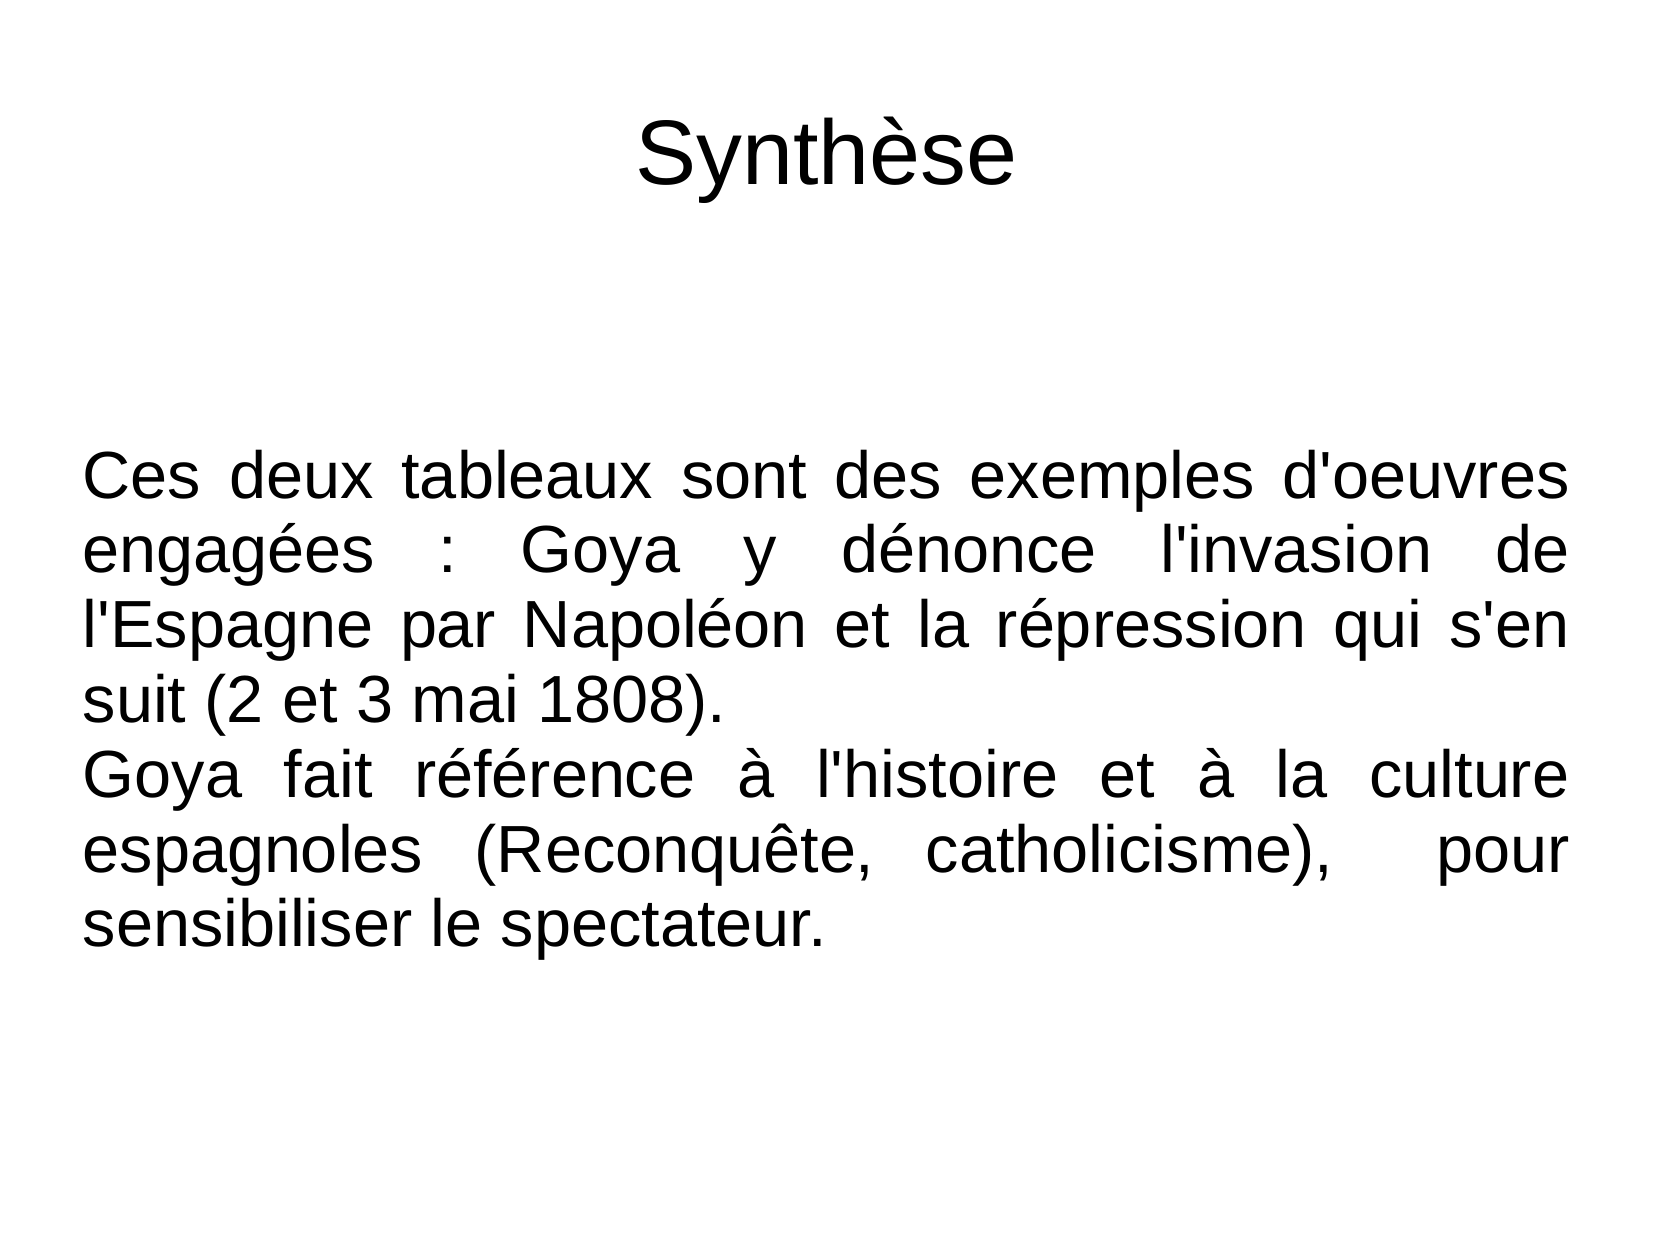

# Synthèse
Ces deux tableaux sont des exemples d'oeuvres engagées : Goya y dénonce l'invasion de l'Espagne par Napoléon et la répression qui s'en suit (2 et 3 mai 1808).
Goya fait référence à l'histoire et à la culture espagnoles (Reconquête, catholicisme), pour sensibiliser le spectateur.